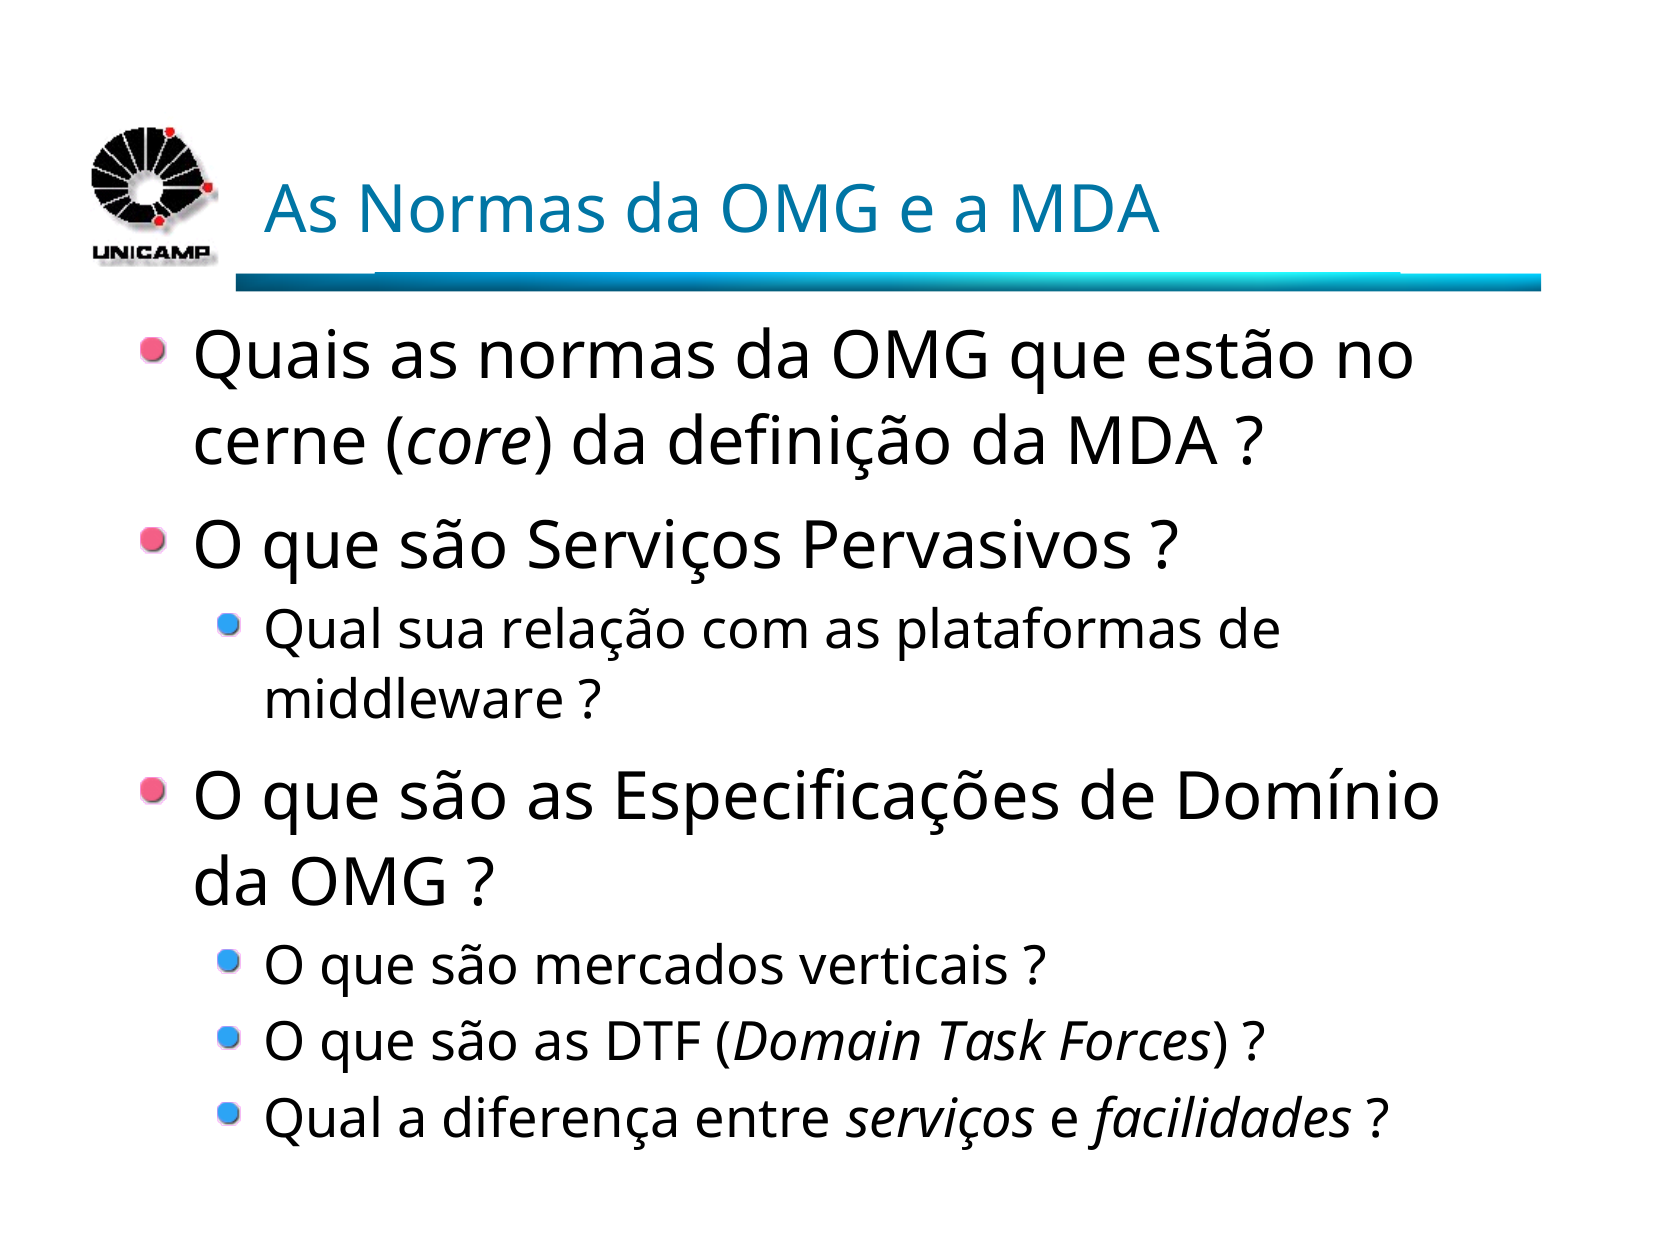

# As Normas da OMG e a MDA
Quais as normas da OMG que estão no cerne (core) da definição da MDA ?
O que são Serviços Pervasivos ?
Qual sua relação com as plataformas de middleware ?
O que são as Especificações de Domínio da OMG ?
O que são mercados verticais ?
O que são as DTF (Domain Task Forces) ?
Qual a diferença entre serviços e facilidades ?